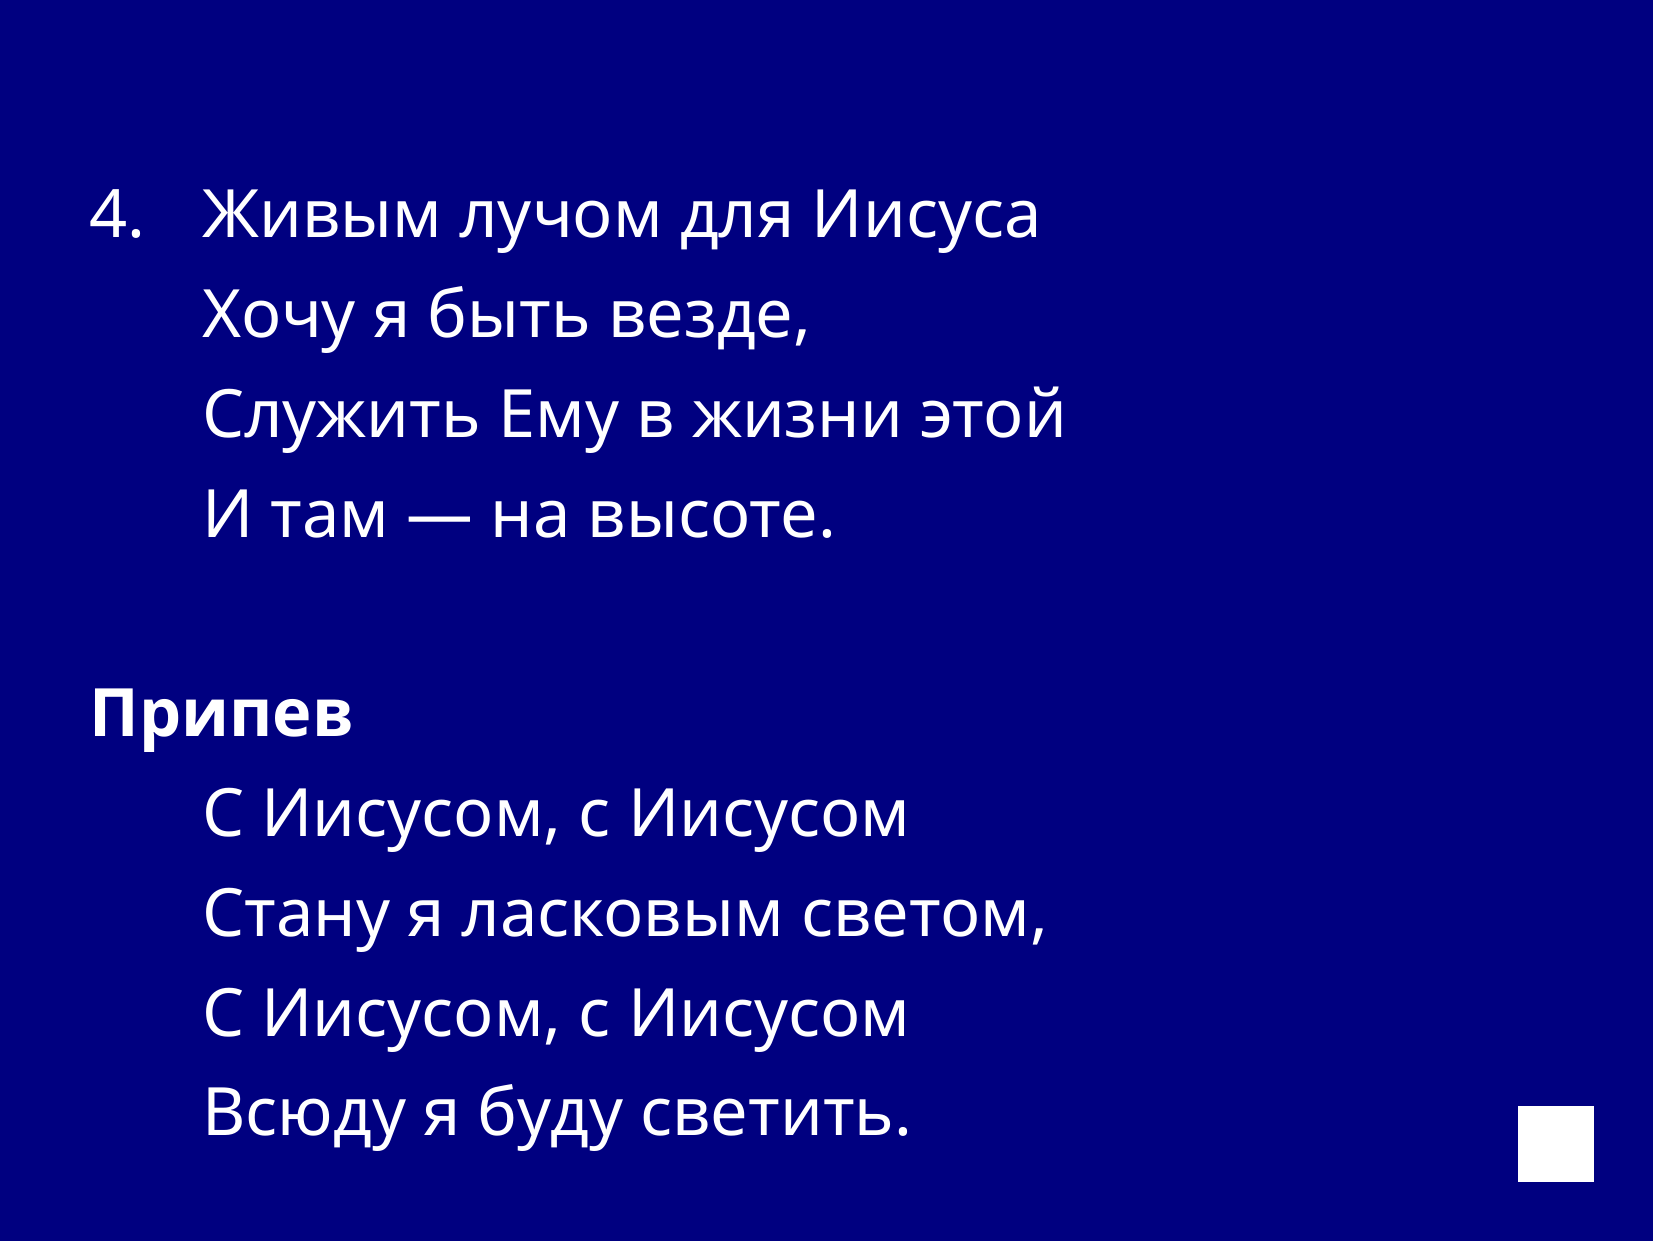

4.	Живым лучом для Иисуса
	Хочу я быть везде,
	Служить Ему в жизни этой
	И там — на высоте.
Припев
	С Иисусом, с Иисусом
	Стану я ласковым светом,
	С Иисусом, с Иисусом
	Всюду я буду светить.